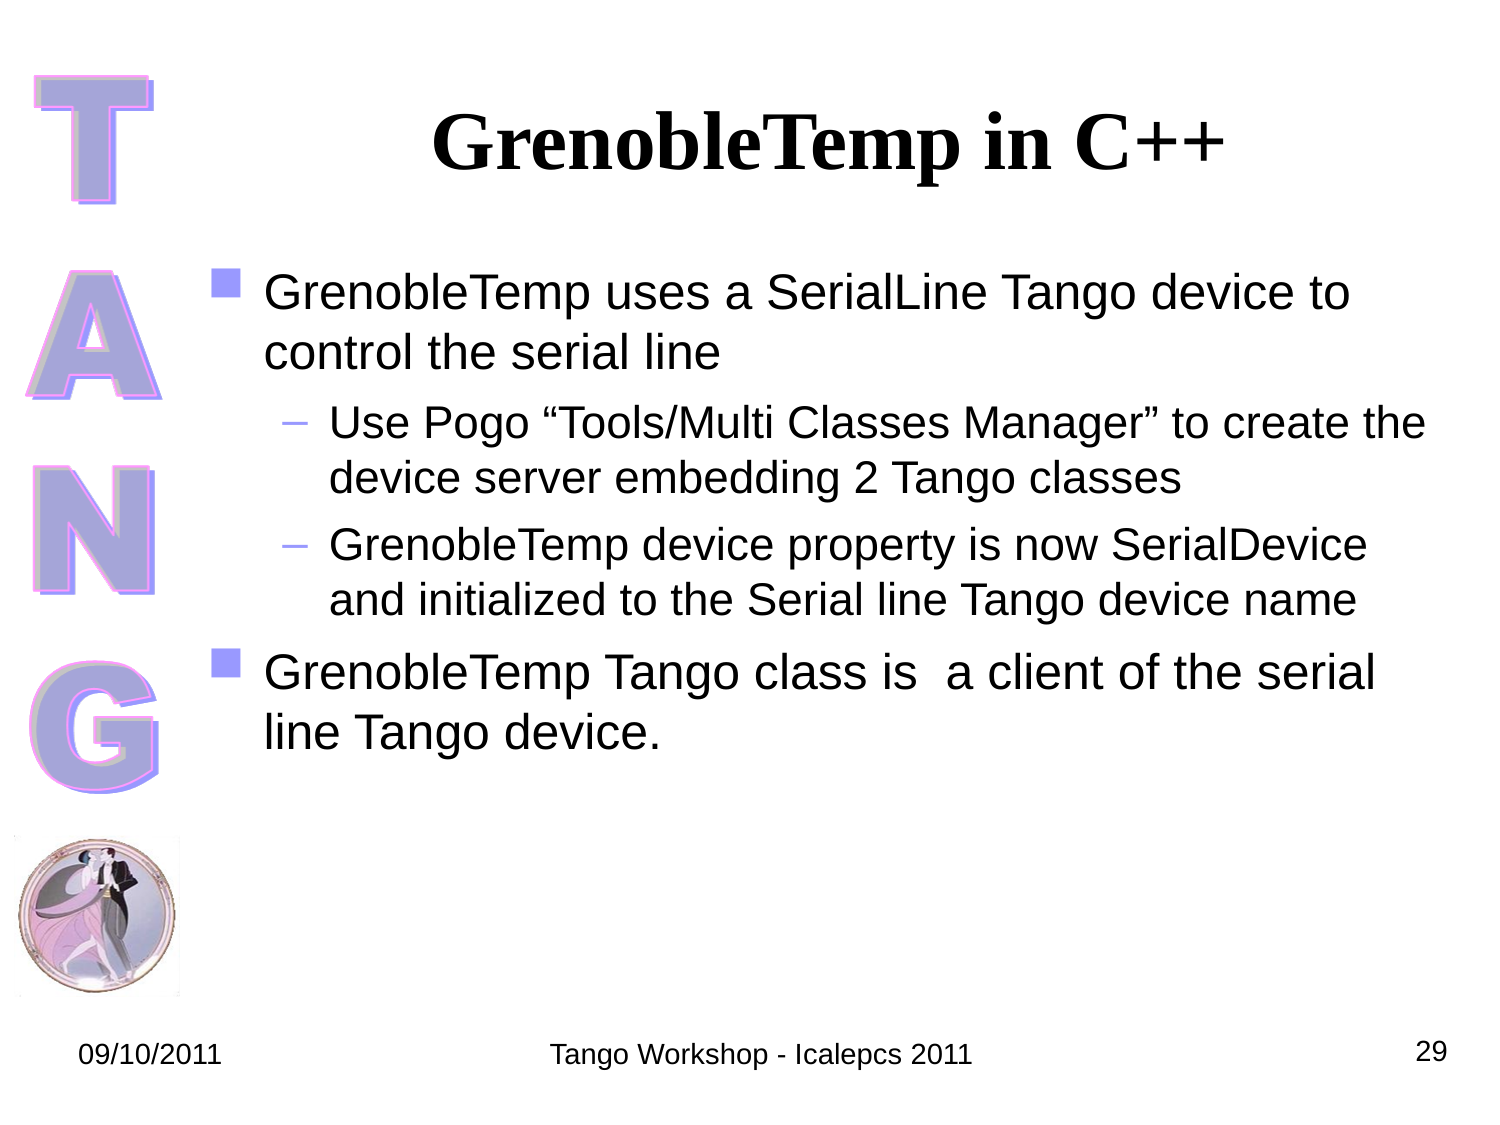

# GrenobleTemp in C++
GrenobleTemp uses a SerialLine Tango device to control the serial line
Use Pogo “Tools/Multi Classes Manager” to create the device server embedding 2 Tango classes
GrenobleTemp device property is now SerialDevice and initialized to the Serial line Tango device name
GrenobleTemp Tango class is a client of the serial line Tango device.
29
09/10/2011
Tango workshop - Icalepcs 2011